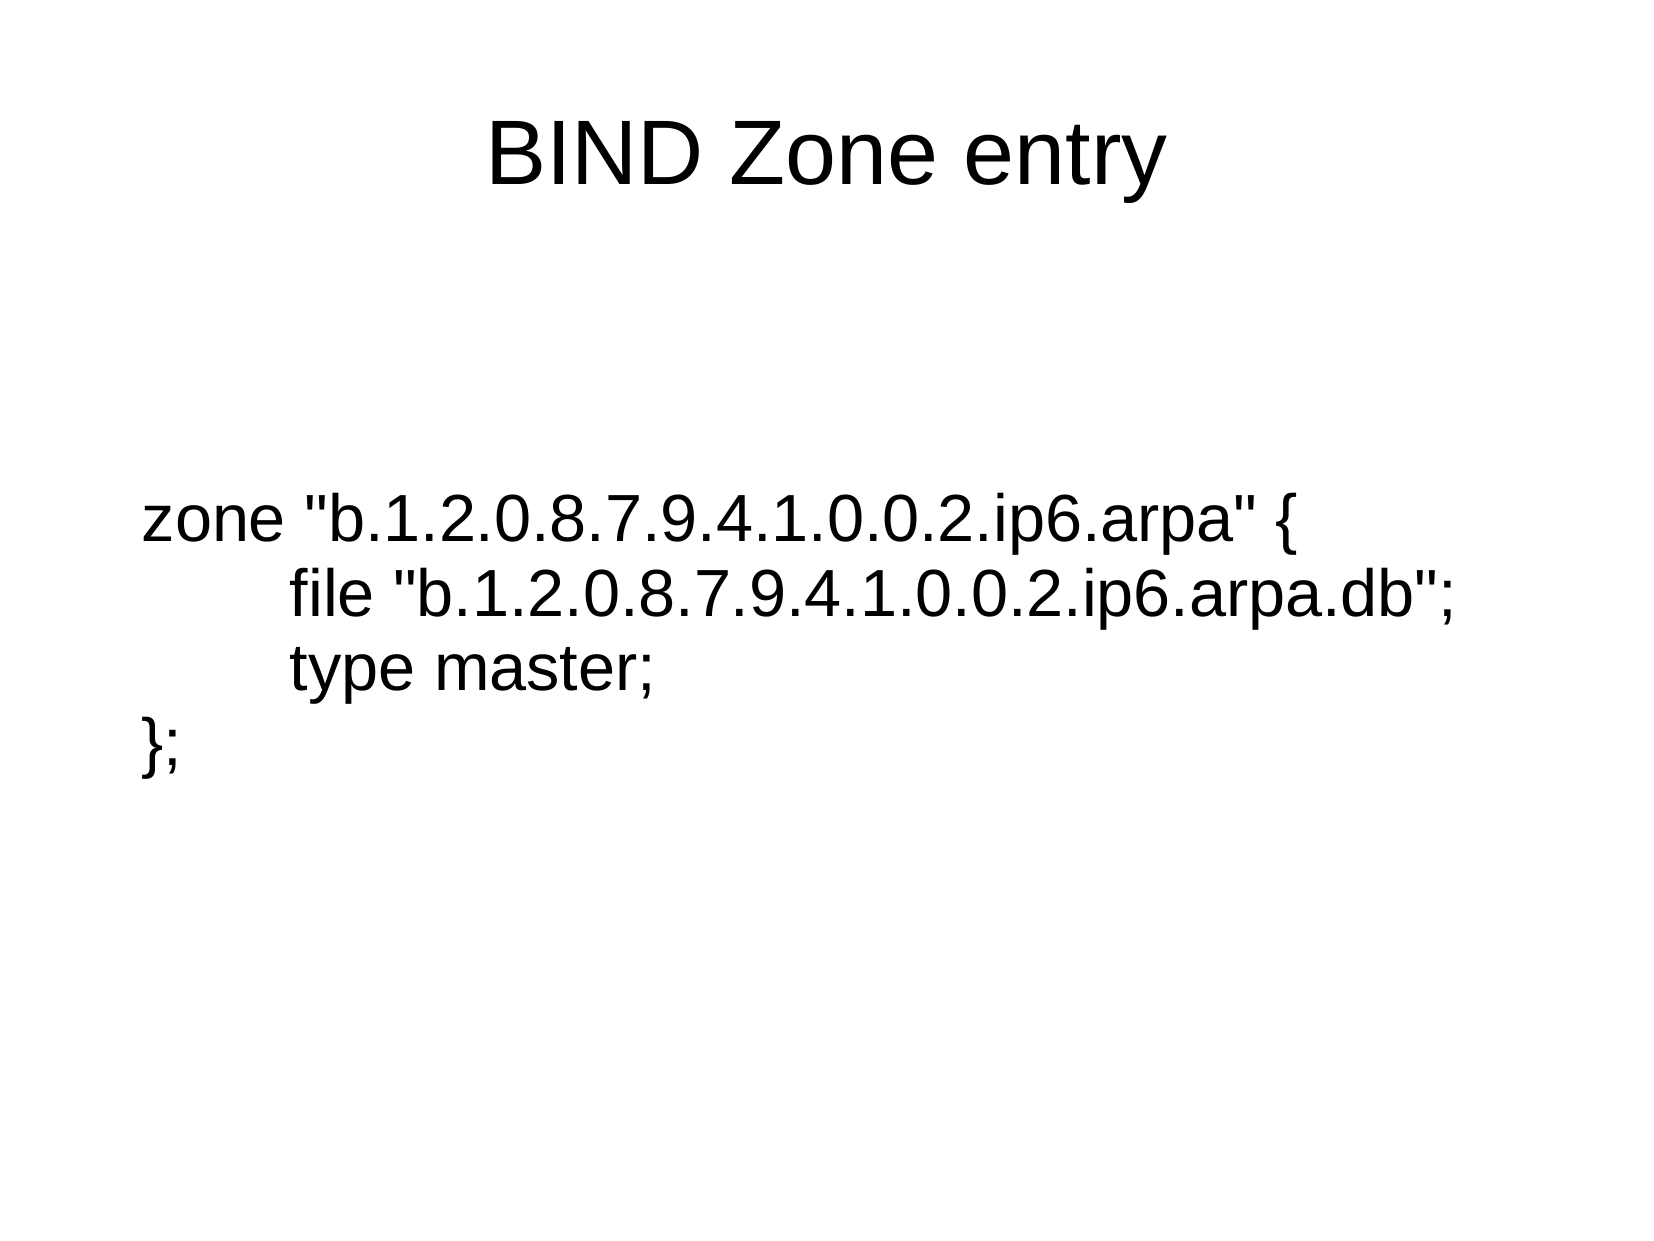

# BIND Zone entry
zone "b.1.2.0.8.7.9.4.1.0.0.2.ip6.arpa" {
 file "b.1.2.0.8.7.9.4.1.0.0.2.ip6.arpa.db";
 type master;
};